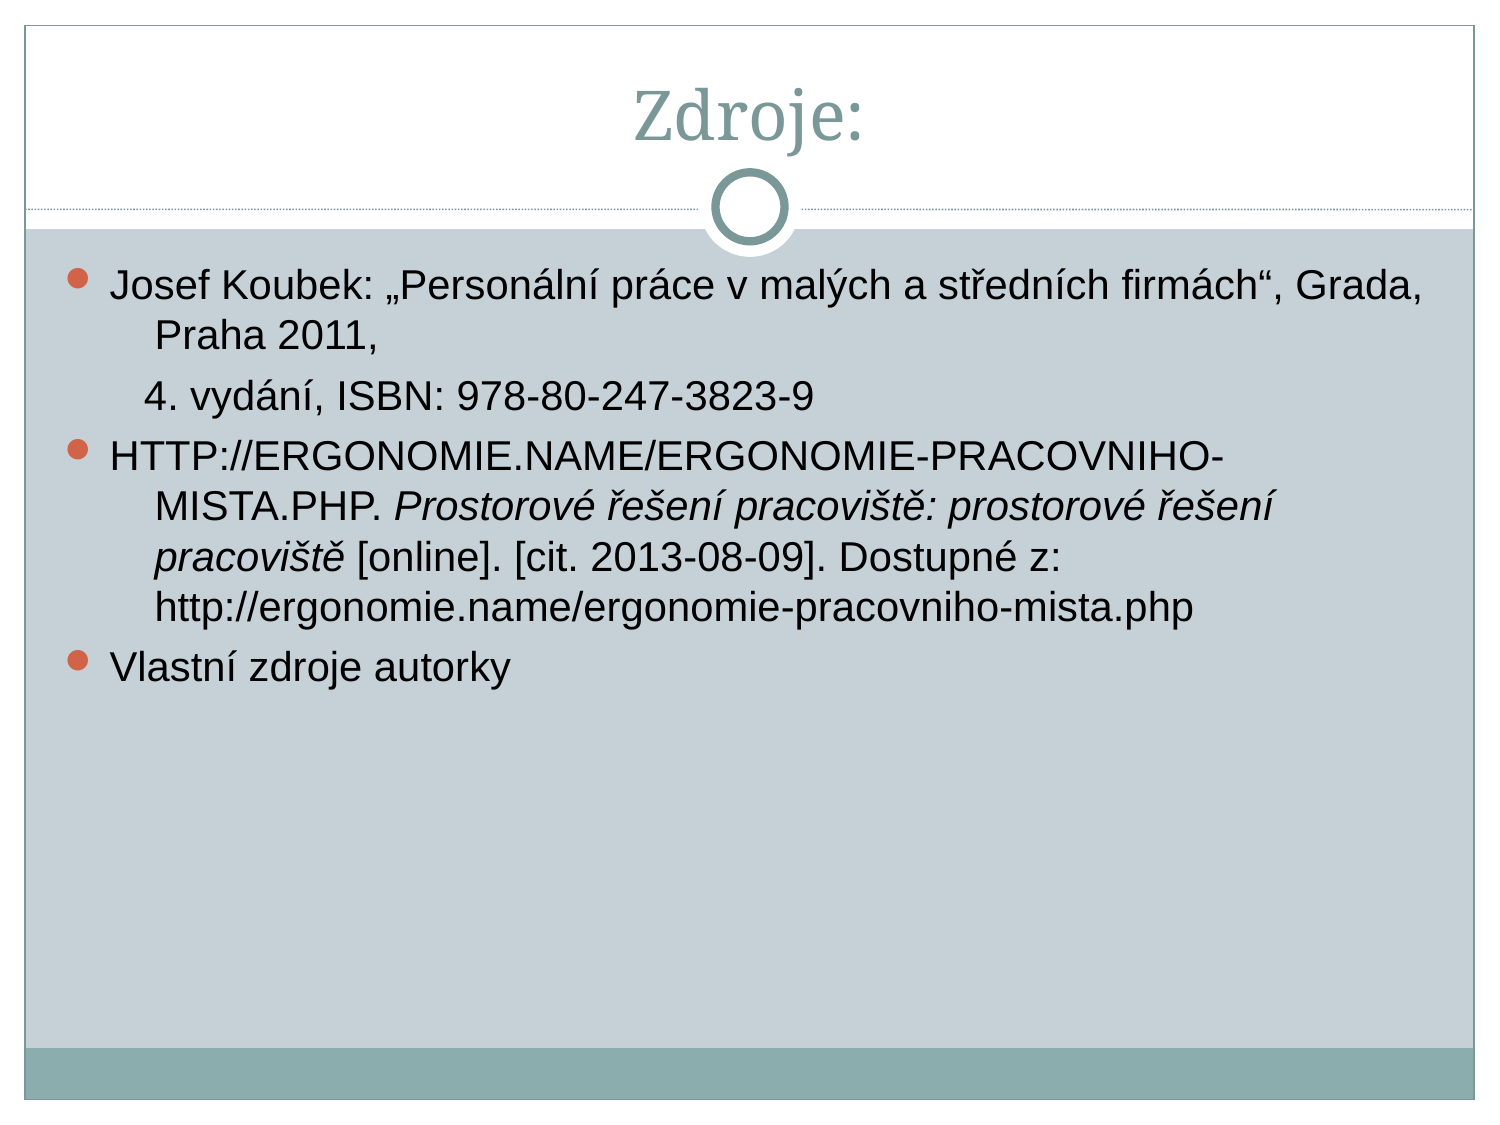

# Zdroje:
Josef Koubek: „Personální práce v malých a středních firmách“, Grada, Praha 2011,
 4. vydání, ISBN: 978-80-247-3823-9
HTTP://ERGONOMIE.NAME/ERGONOMIE-PRACOVNIHO-MISTA.PHP. Prostorové řešení pracoviště: prostorové řešení pracoviště [online]. [cit. 2013-08-09]. Dostupné z: http://ergonomie.name/ergonomie-pracovniho-mista.php
Vlastní zdroje autorky